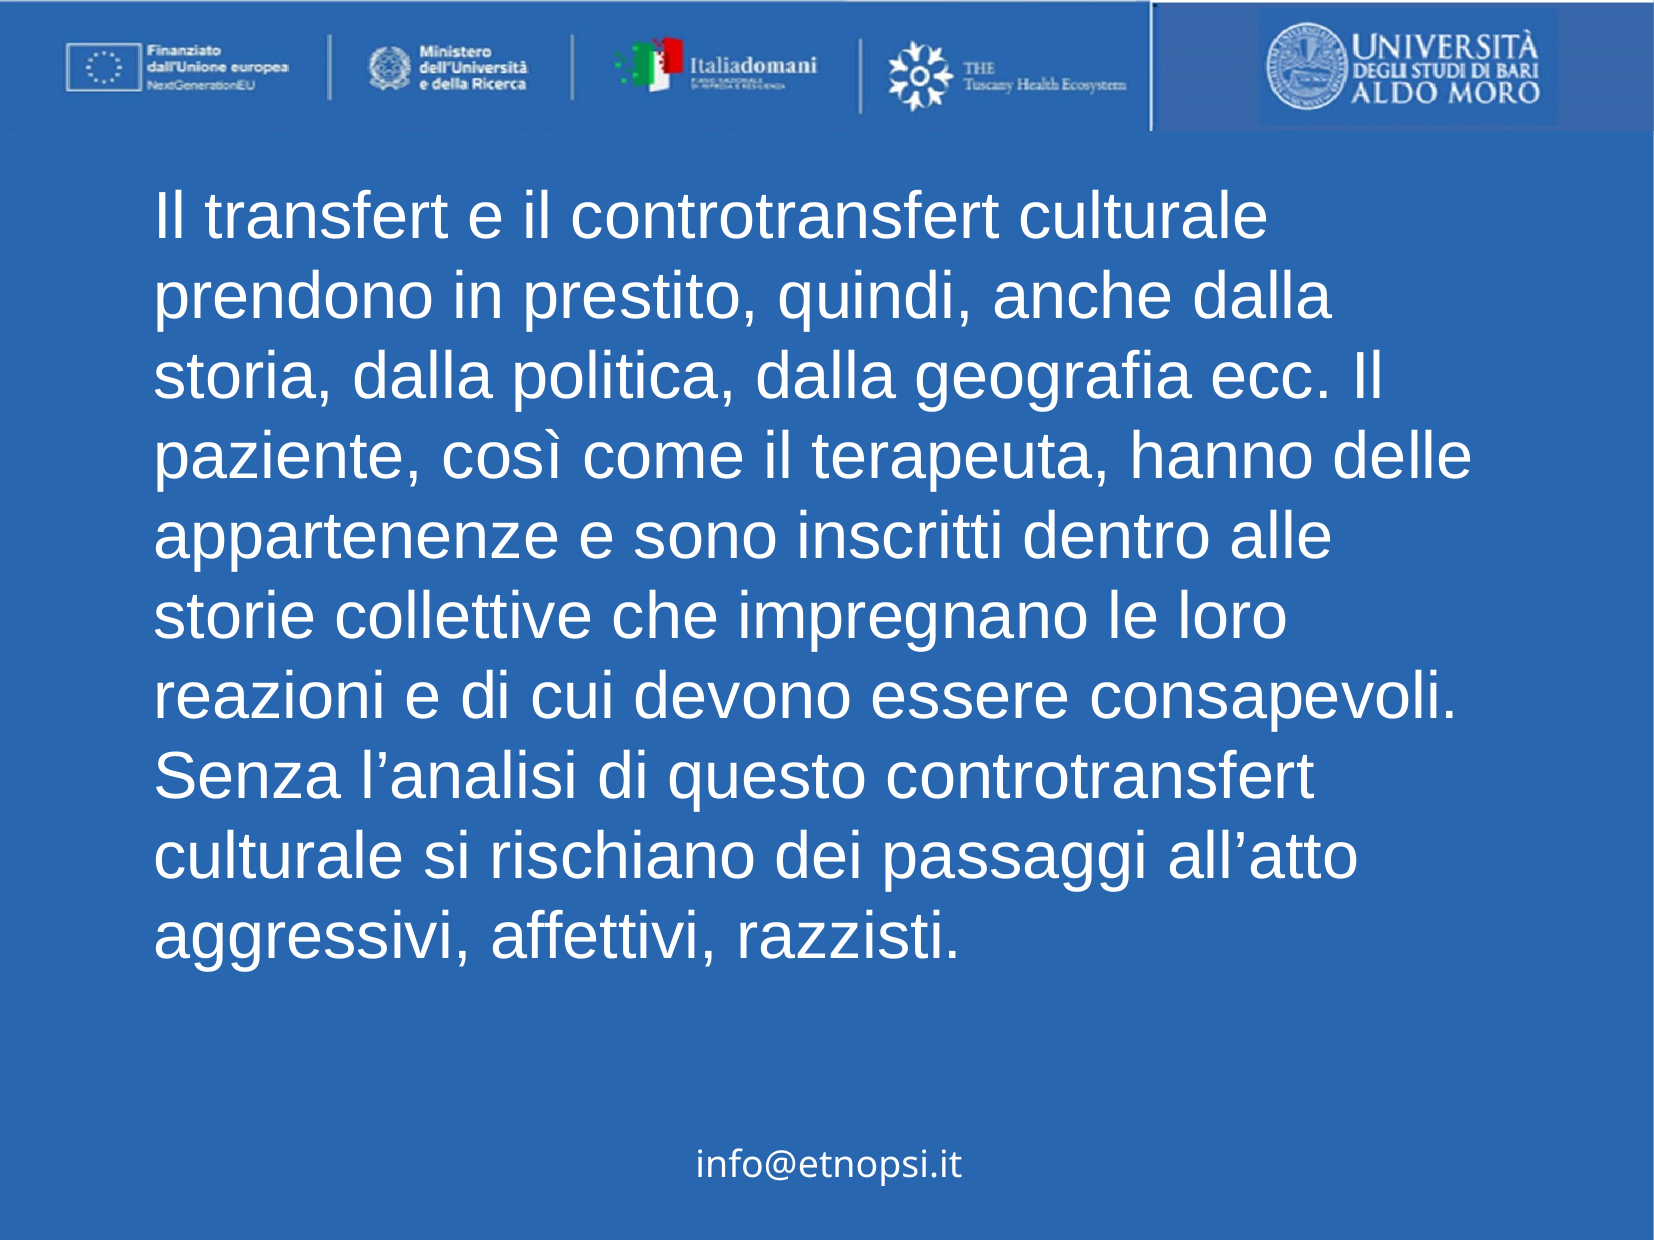

# Il transfert e il controtransfert culturale prendono in prestito, quindi, anche dalla storia, dalla politica, dalla geografia ecc. Il paziente, così come il terapeuta, hanno delle appartenenze e sono inscritti dentro alle storie collettive che impregnano le loro reazioni e di cui devono essere consapevoli. Senza l’analisi di questo controtransfert culturale si rischiano dei passaggi all’atto aggressivi, affettivi, razzisti.
							 info@etnopsi.it